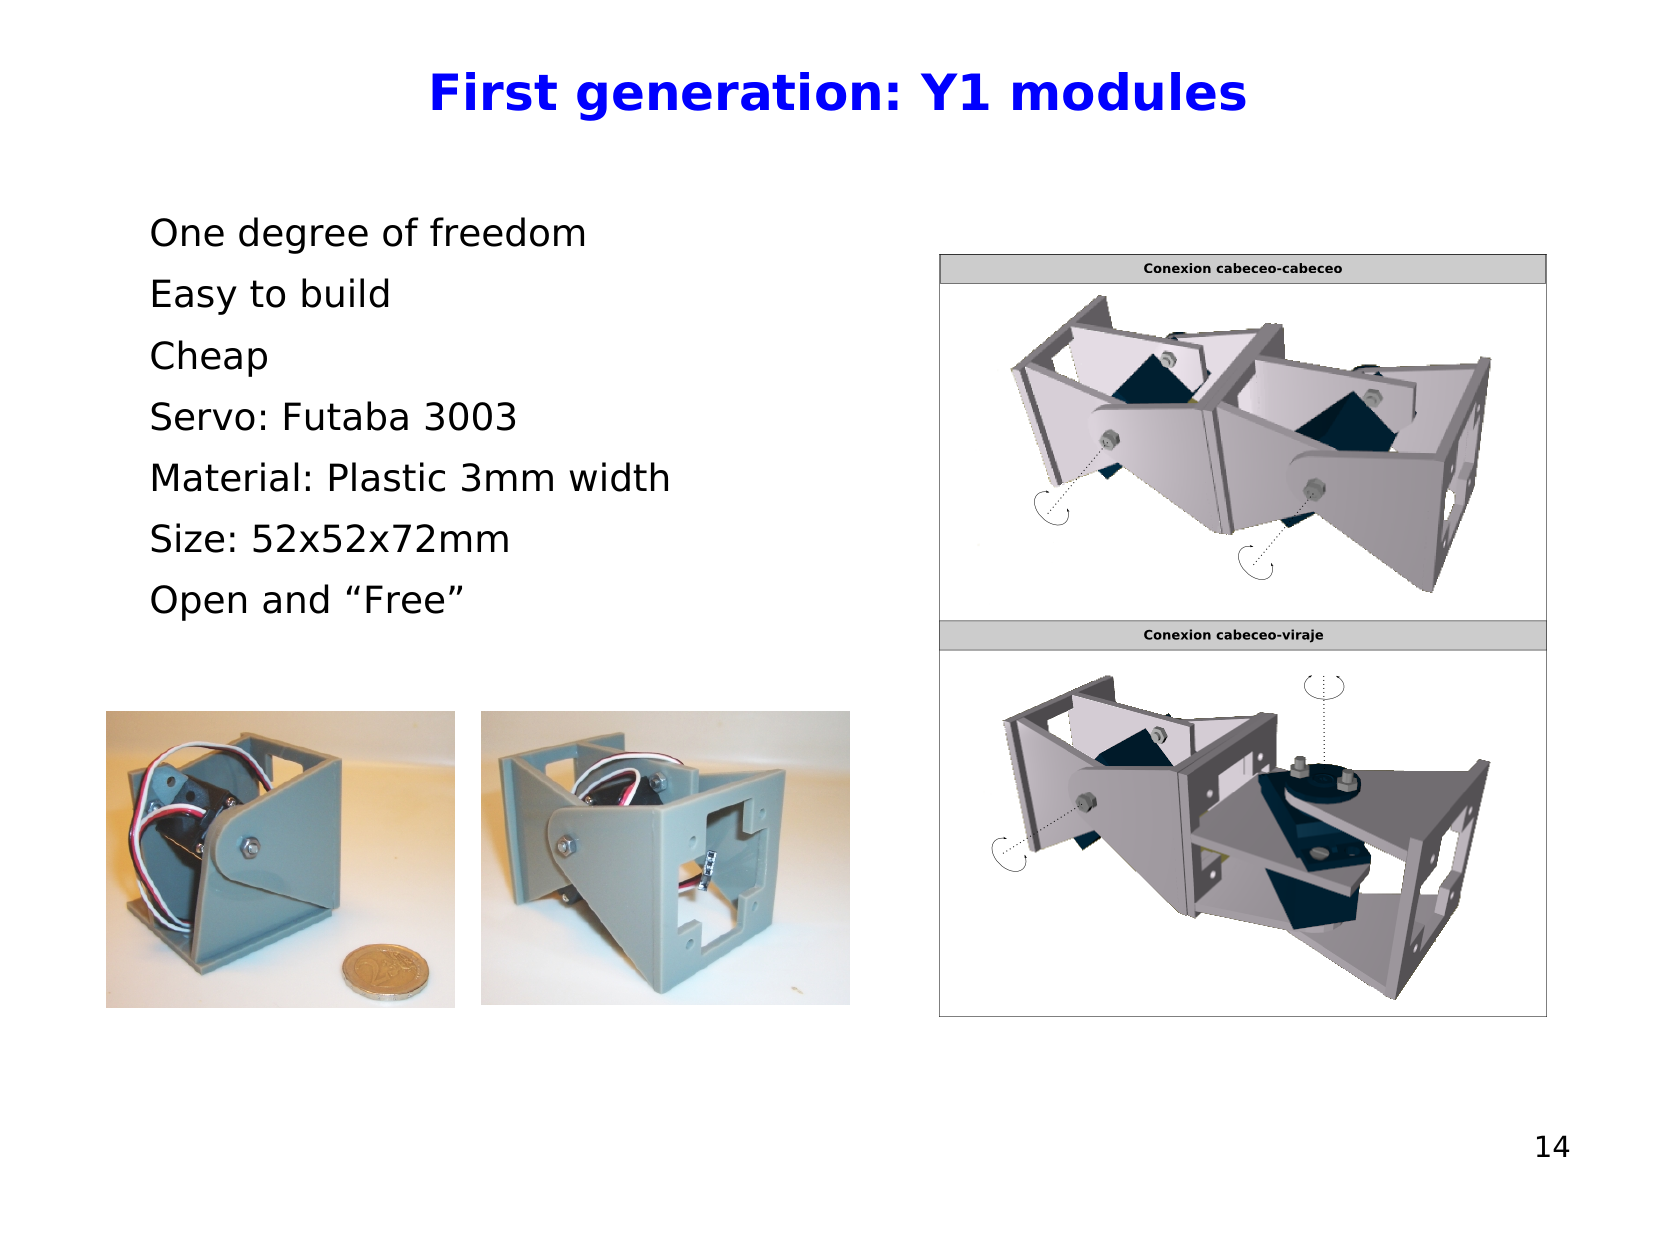

First generation: Y1 modules
 One degree of freedom
 Easy to build
 Cheap
 Servo: Futaba 3003
 Material: Plastic 3mm width
 Size: 52x52x72mm
 Open and “Free”
14